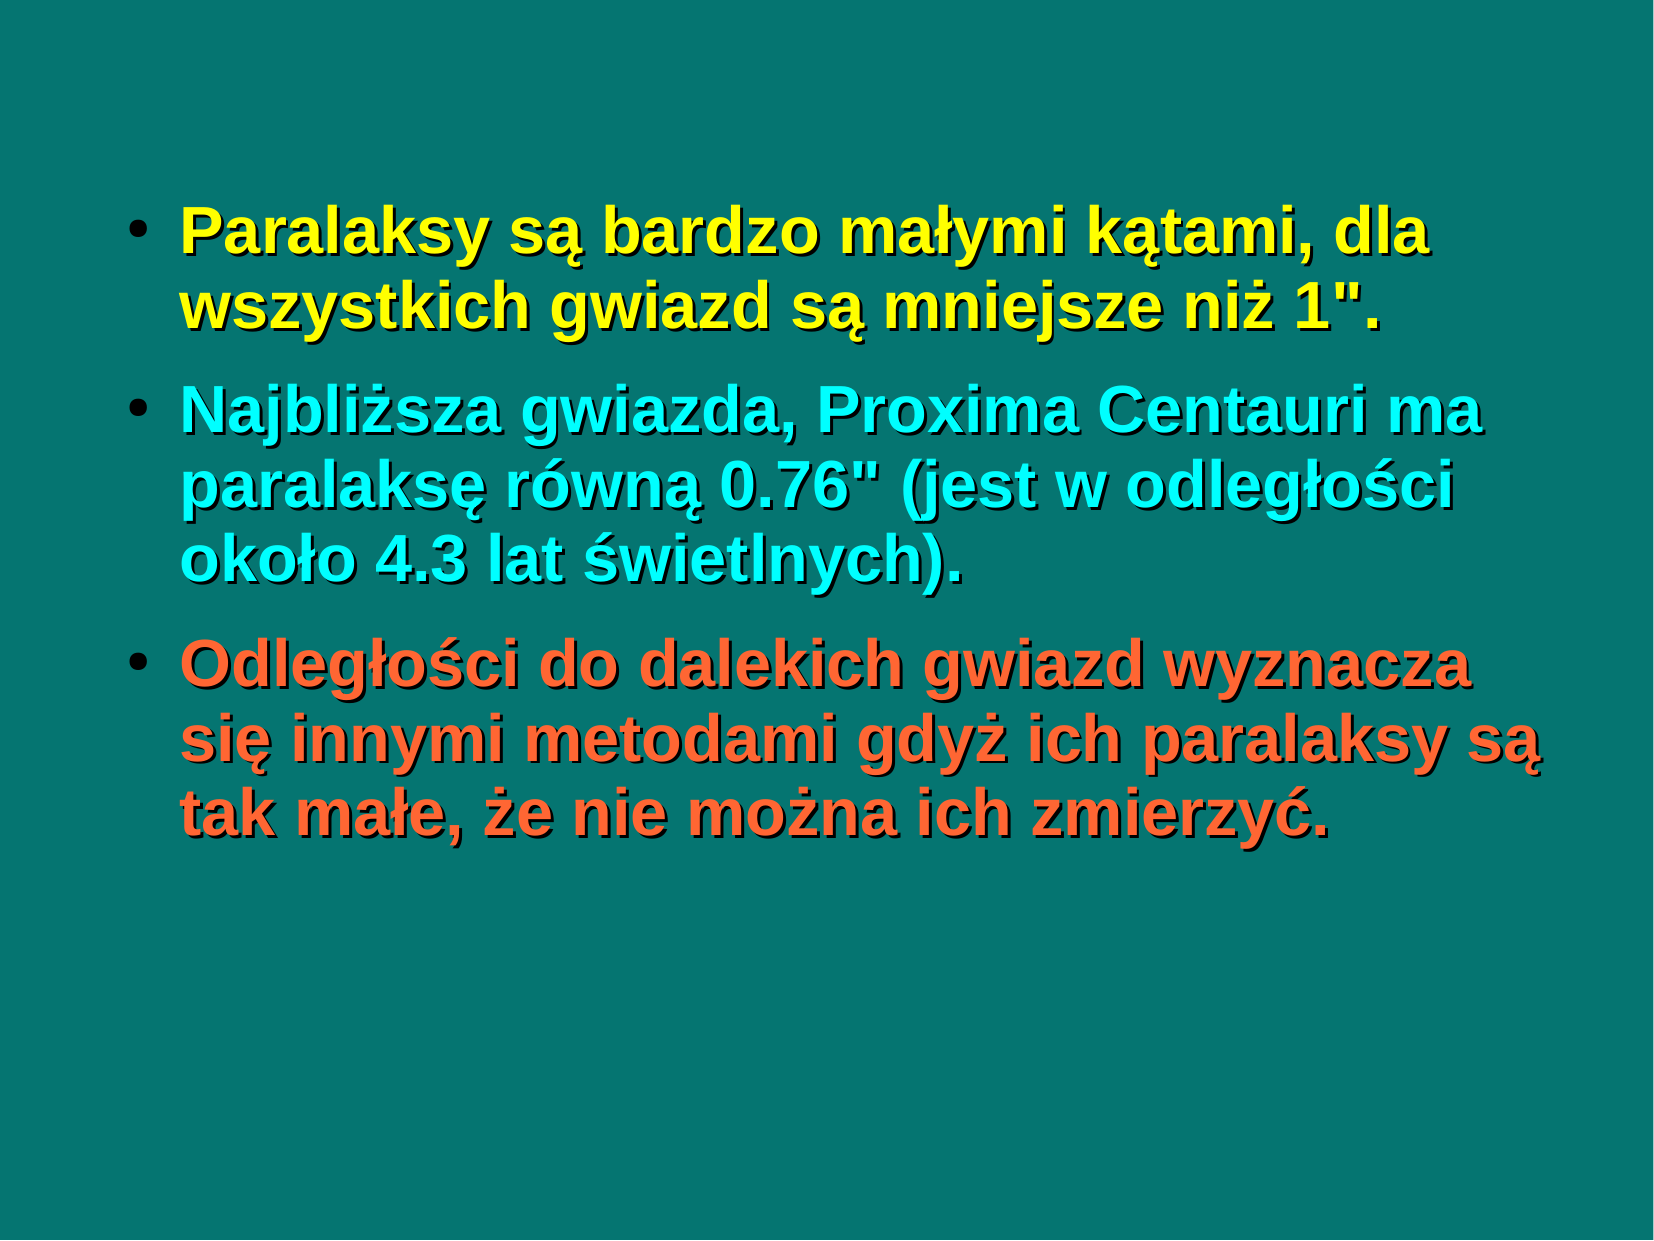

#
Paralaksy są bardzo małymi kątami, dla wszystkich gwiazd są mniejsze niż 1".
Najbliższa gwiazda, Proxima Centauri ma paralaksę równą 0.76" (jest w odległości około 4.3 lat świetlnych).
Odległości do dalekich gwiazd wyznacza się innymi metodami gdyż ich paralaksy są tak małe, że nie można ich zmierzyć.